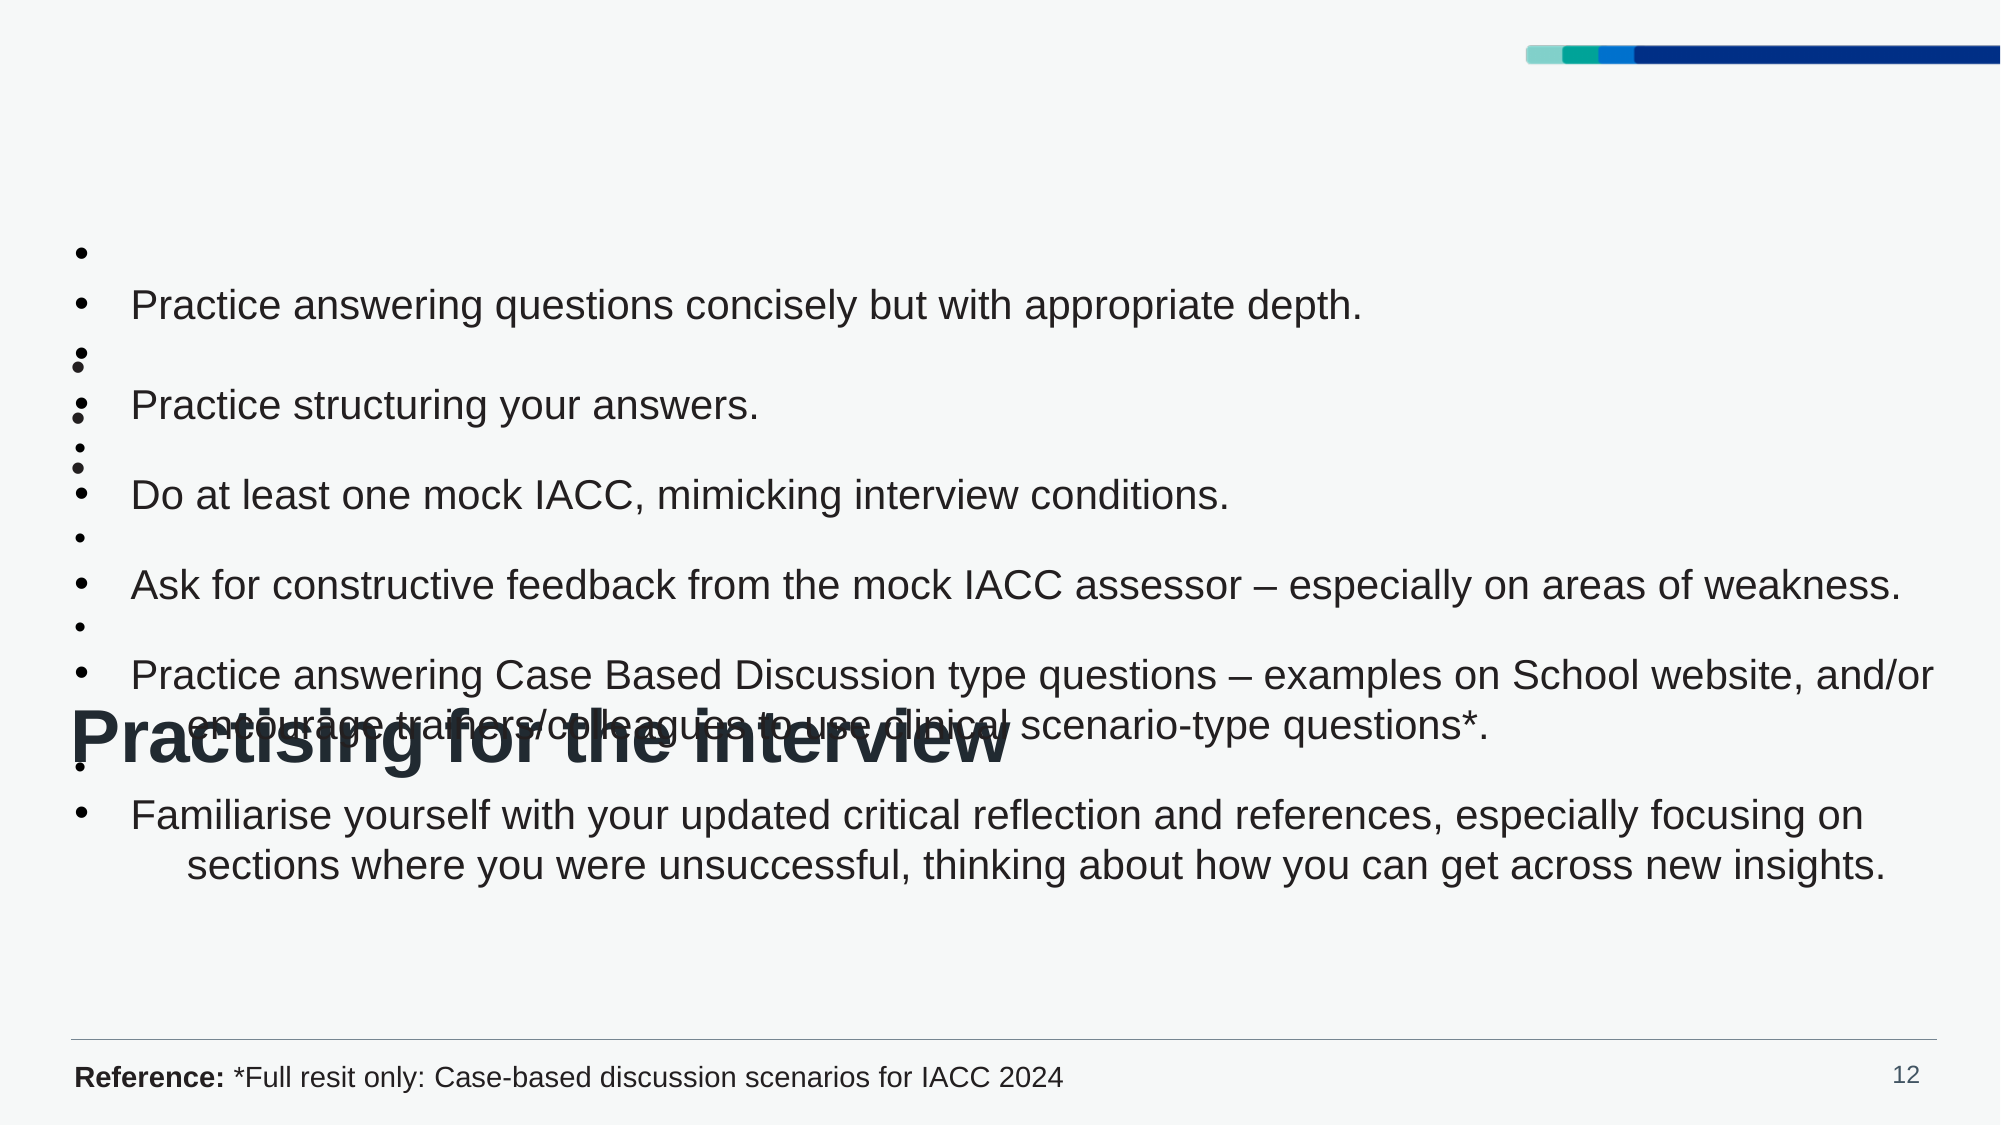

Practice answering questions concisely but with appropriate depth.
Practice structuring your answers.
Do at least one mock IACC, mimicking interview conditions.
Ask for constructive feedback from the mock IACC assessor – especially on areas of weakness.
Practice answering Case Based Discussion type questions – examples on School website, and/or encourage trainers/colleagues to use clinical scenario-type questions*.
Familiarise yourself with your updated critical reflection and references, especially focusing on sections where you were unsuccessful, thinking about how you can get across new insights.
# Practising for the interview
Reference: *Full resit only: Case-based discussion scenarios for IACC 2024